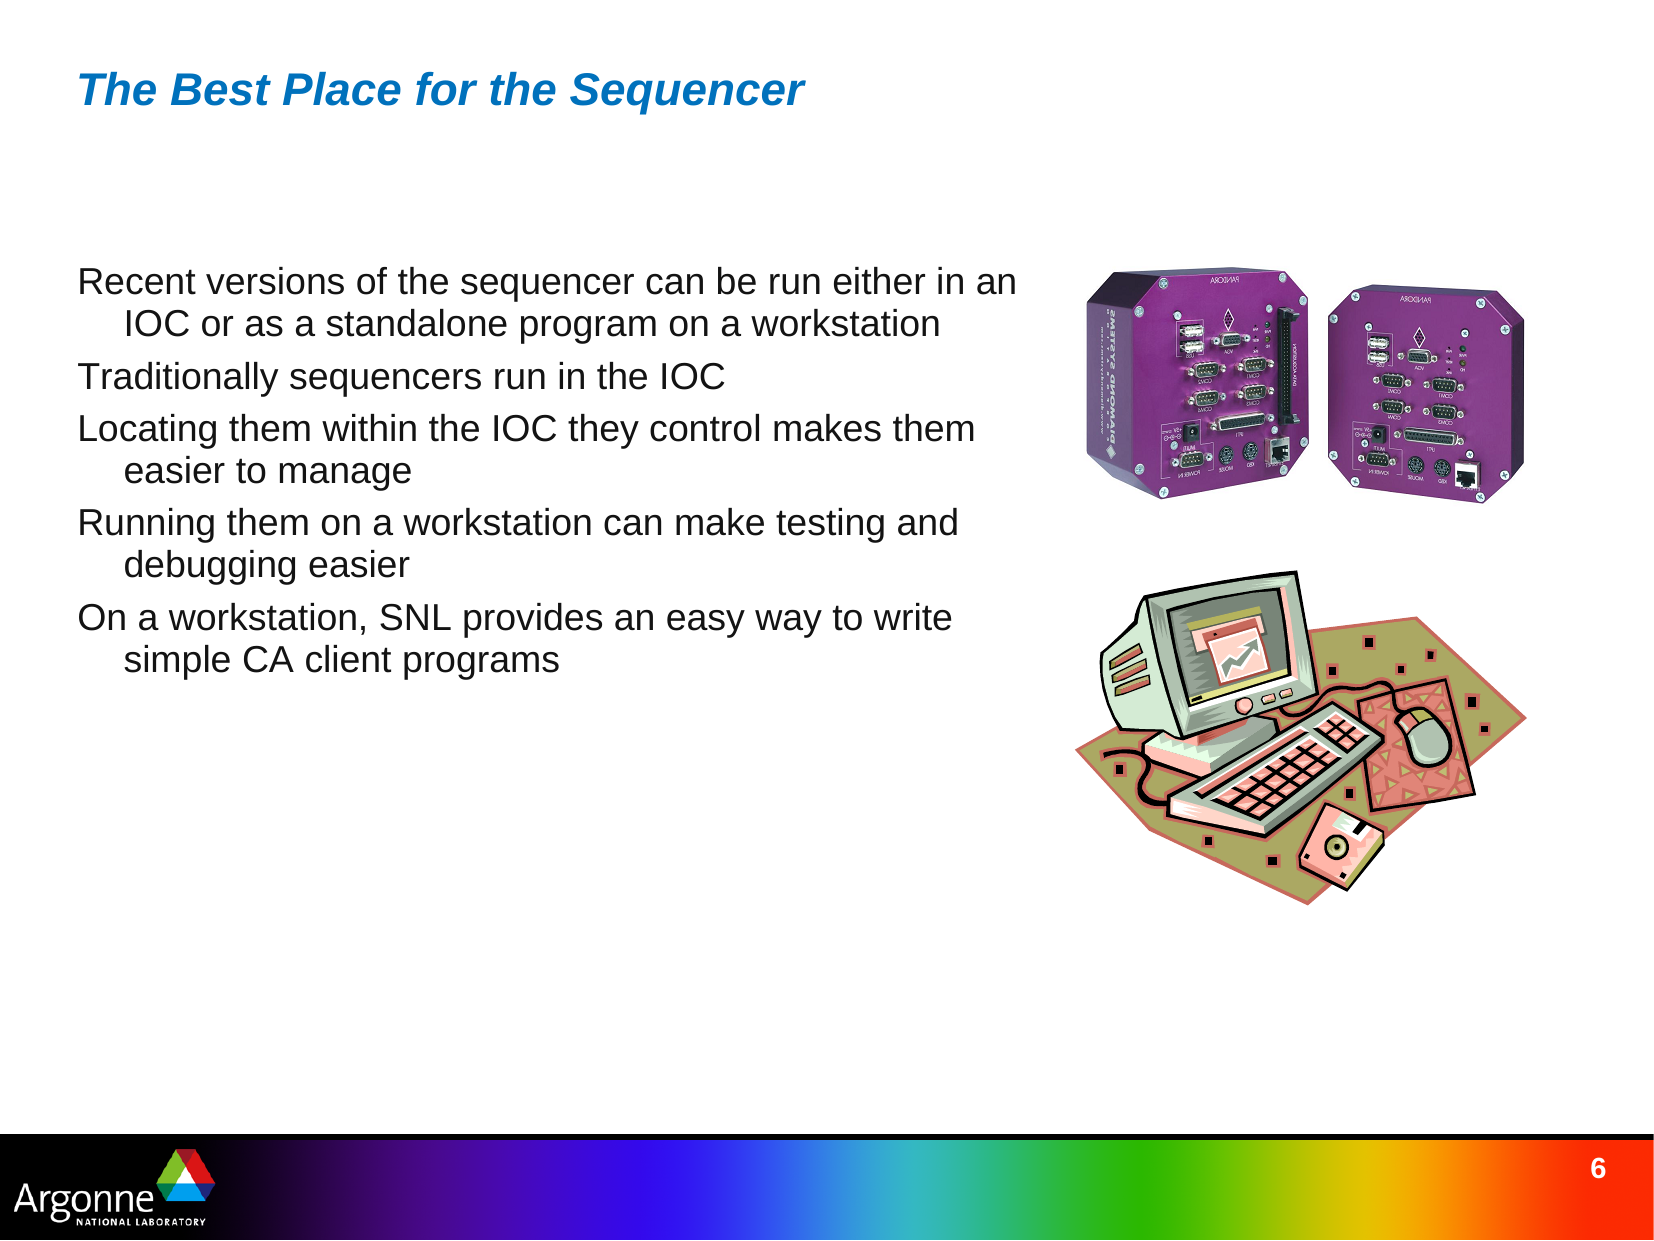

# The Best Place for the Sequencer
Recent versions of the sequencer can be run either in an IOC or as a standalone program on a workstation
Traditionally sequencers run in the IOC
Locating them within the IOC they control makes them easier to manage
Running them on a workstation can make testing and debugging easier
On a workstation, SNL provides an easy way to write simple CA client programs
6